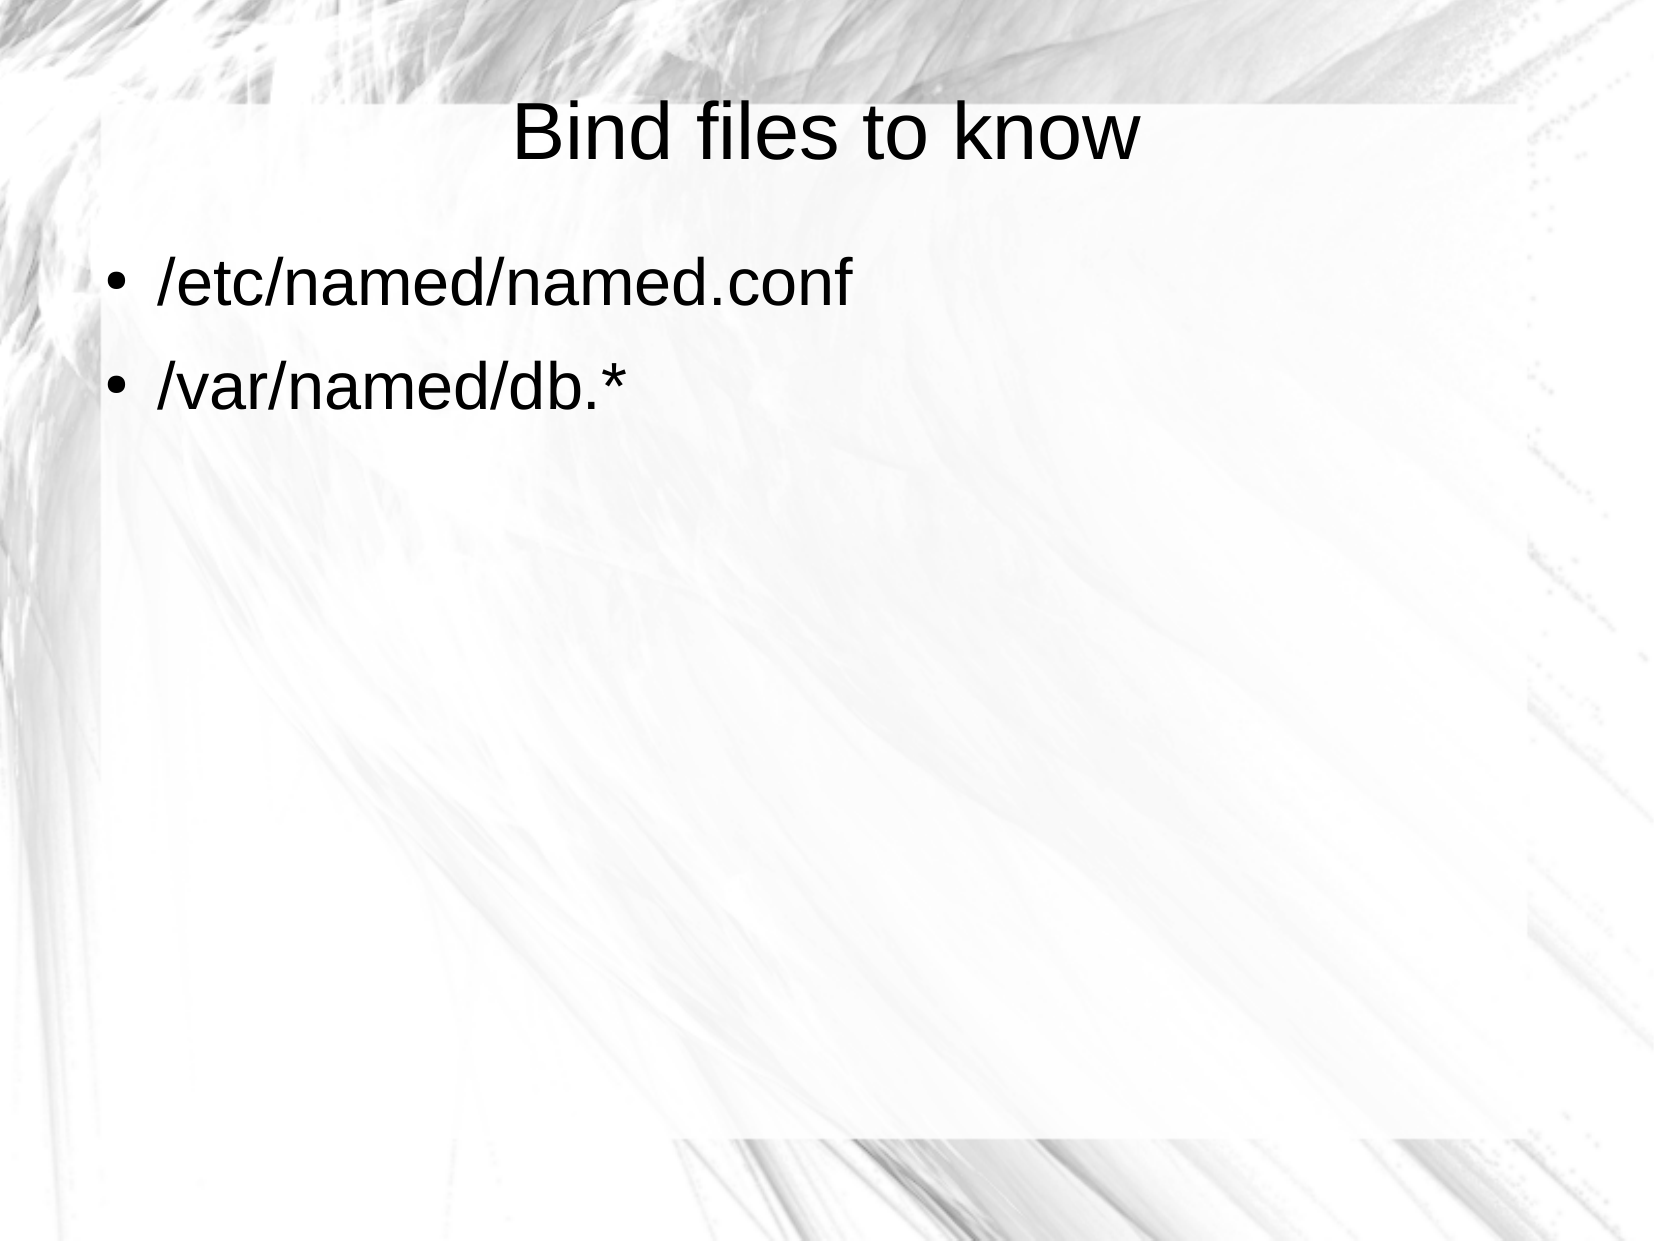

# Bind files to know
/etc/named/named.conf
/var/named/db.*